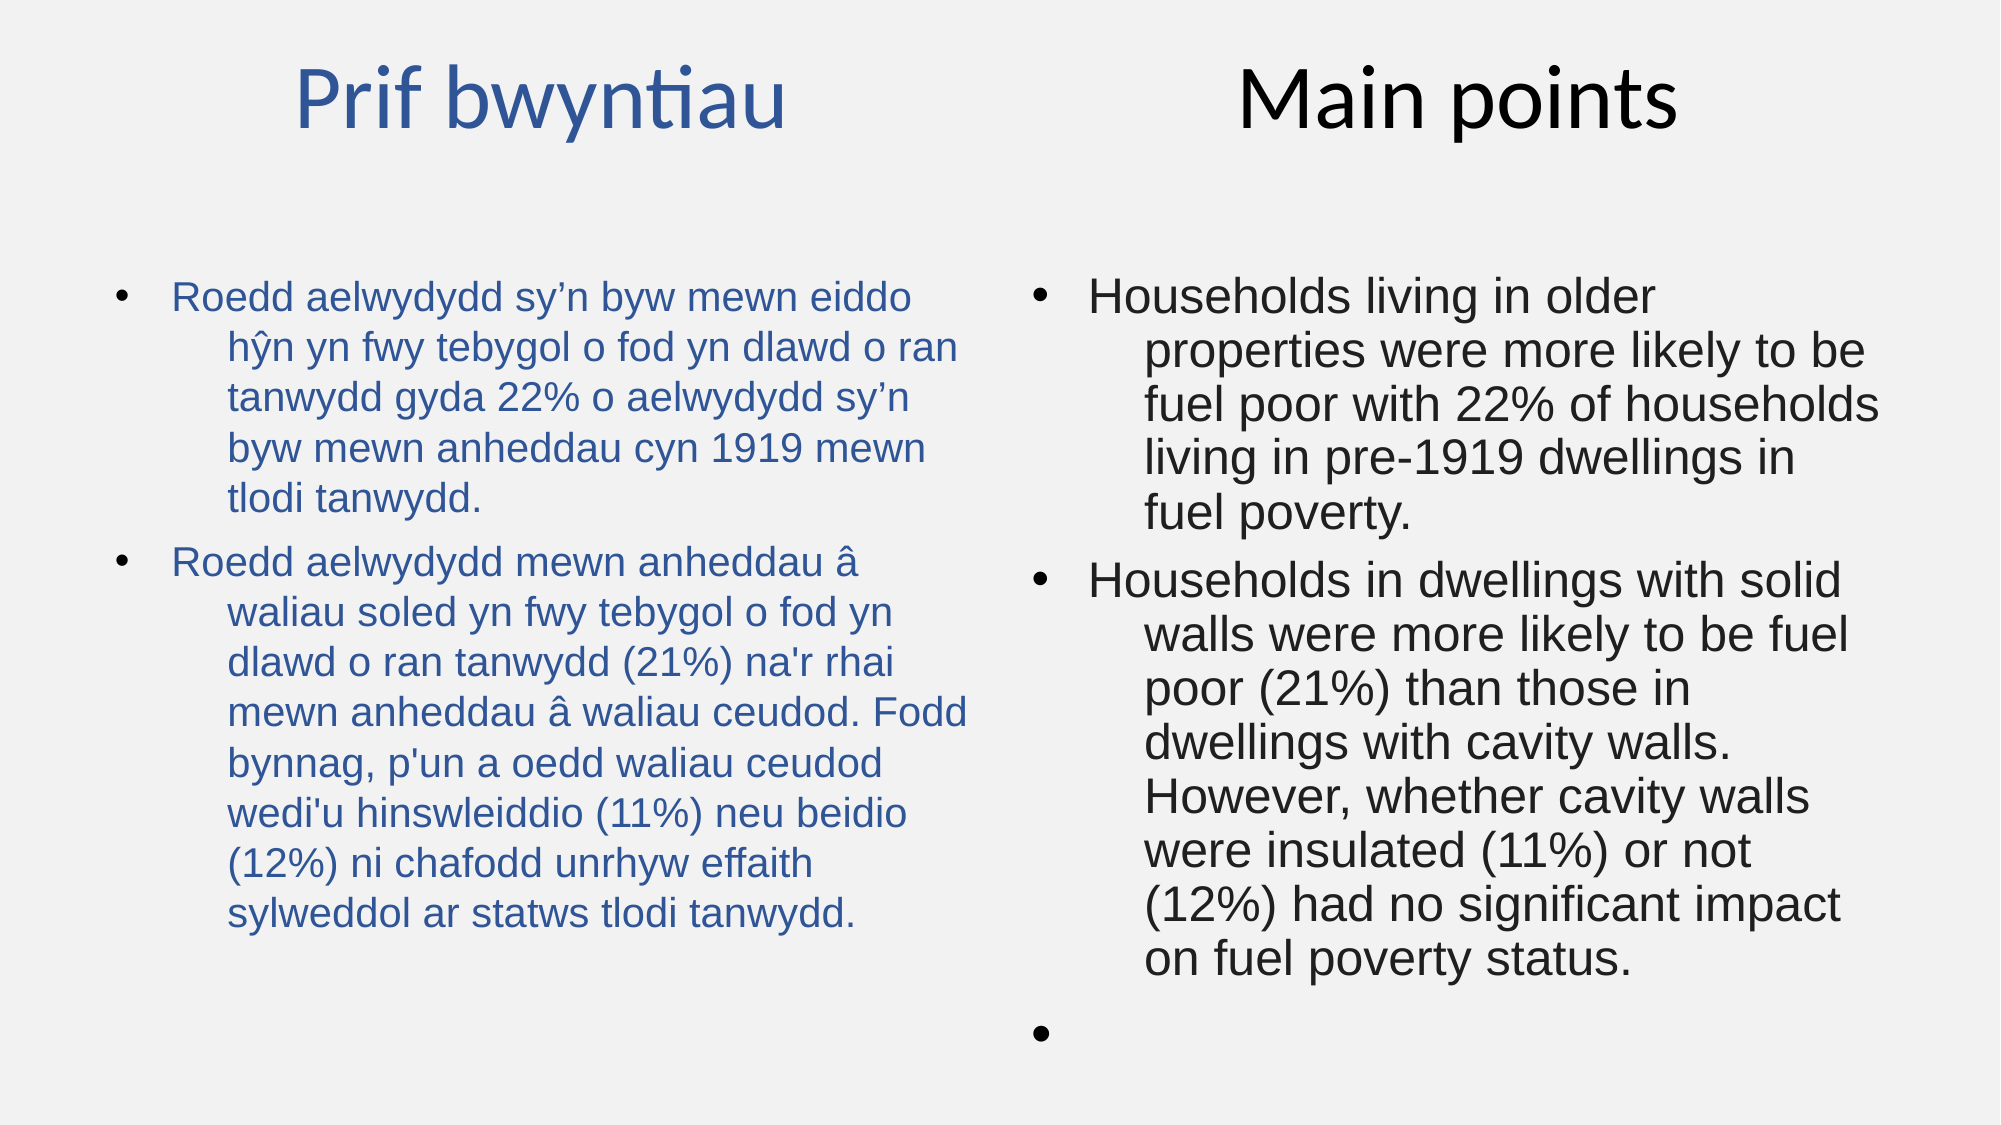

Prif bwyntiau
Main points
Roedd aelwydydd sy’n byw mewn eiddo hŷn yn fwy tebygol o fod yn dlawd o ran tanwydd gyda 22% o aelwydydd sy’n byw mewn anheddau cyn 1919 mewn tlodi tanwydd.
Roedd aelwydydd mewn anheddau â waliau soled yn fwy tebygol o fod yn dlawd o ran tanwydd (21%) na'r rhai mewn anheddau â waliau ceudod. Fodd bynnag, p'un a oedd waliau ceudod wedi'u hinswleiddio (11%) neu beidio (12%) ni chafodd unrhyw effaith sylweddol ar statws tlodi tanwydd.
# Households living in older properties were more likely to be fuel poor with 22% of households living in pre-1919 dwellings in fuel poverty.
Households in dwellings with solid walls were more likely to be fuel poor (21%) than those in dwellings with cavity walls. However, whether cavity walls were insulated (11%) or not (12%) had no significant impact on fuel poverty status.